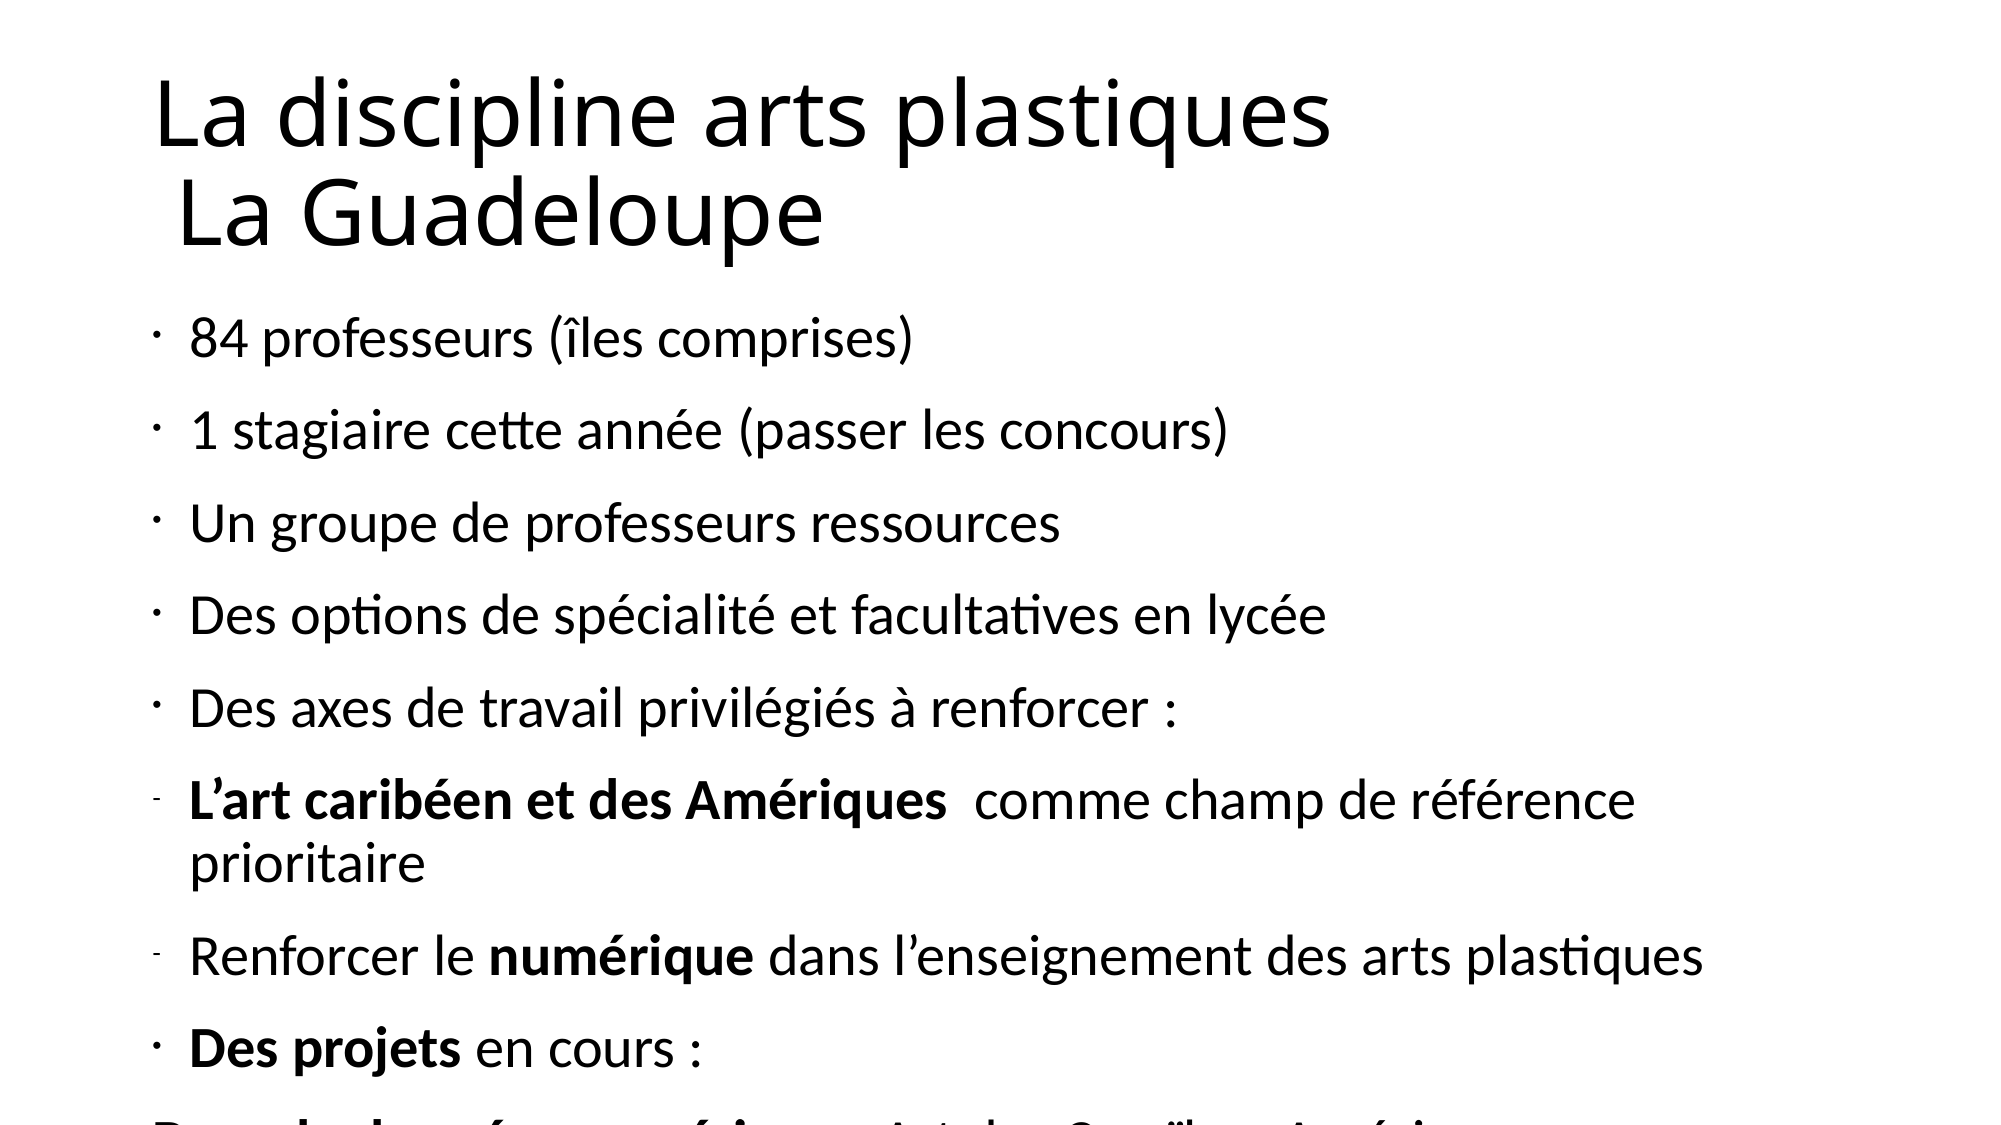

# La discipline arts plastiques La Guadeloupe
84 professeurs (îles comprises)
1 stagiaire cette année (passer les concours)
Un groupe de professeurs ressources
Des options de spécialité et facultatives en lycée
Des axes de travail privilégiés à renforcer :
L’art caribéen et des Amériques comme champ de référence prioritaire
Renforcer le numérique dans l’enseignement des arts plastiques
Des projets en cours :
Base de données numérique : Art des Caraïbes-Amériques : reconnaître, partager, enseigner
TRAam arts plastiques et art caribéen:
Inviter les élèves à questionner, explorer, interroger le territoire dans les dimensions du temps de l’espace et du corps à travers les productions numériques.